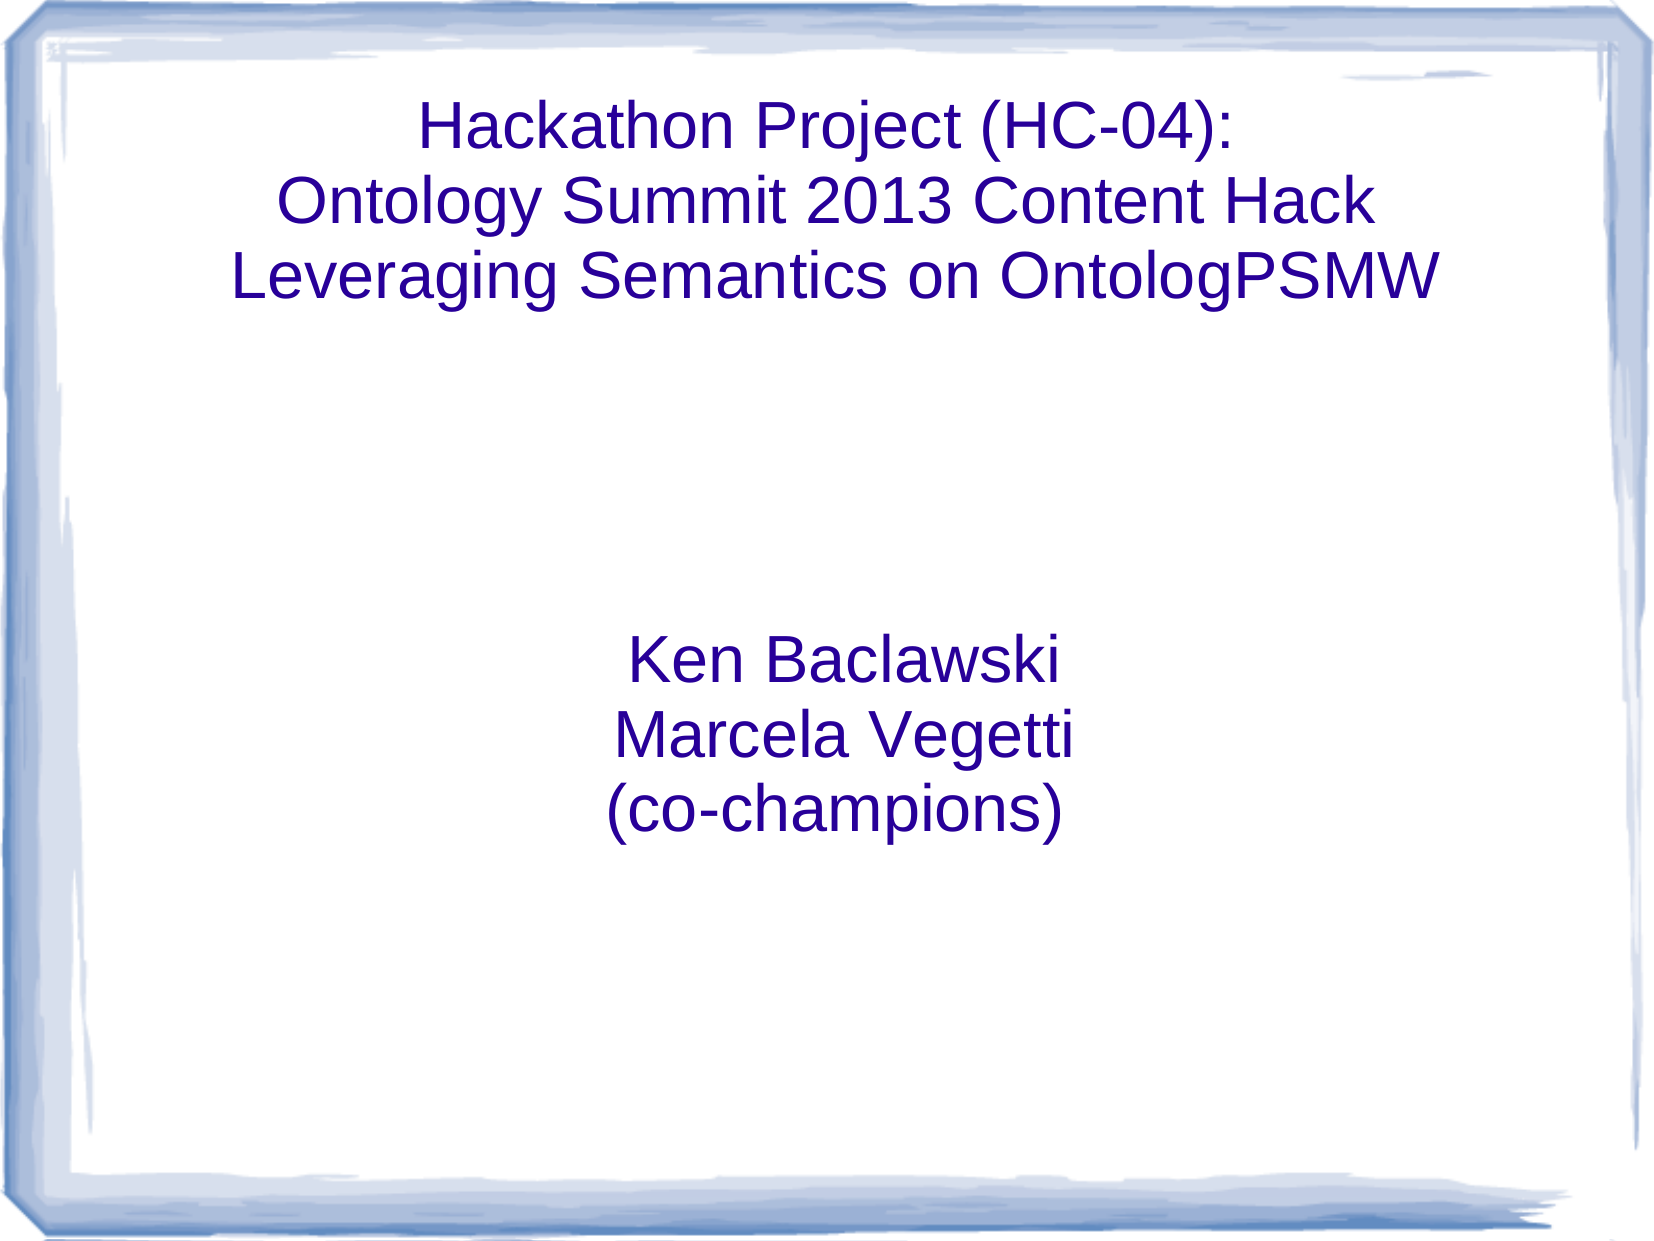

# Hackathon Project (HC-04): Ontology Summit 2013 Content Hack Leveraging Semantics on OntologPSMW
Ken Baclawski
Marcela Vegetti
(co-champions)